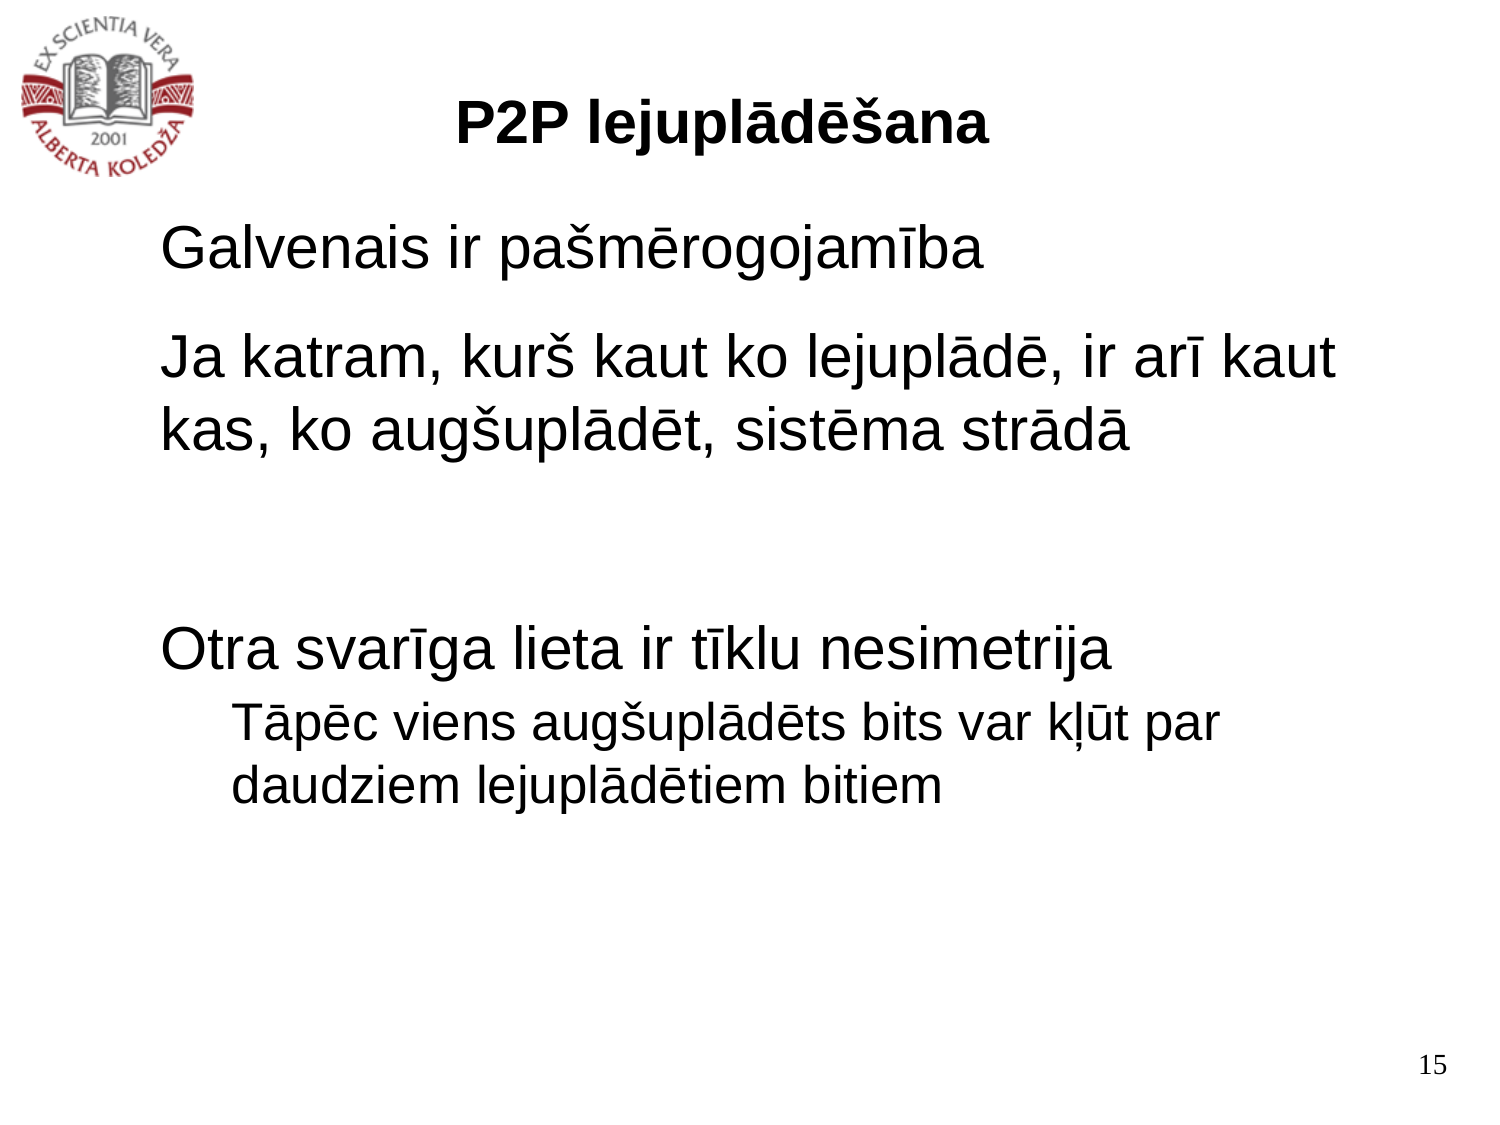

# P2P lejuplādēšana
Galvenais ir pašmērogojamība
Ja katram, kurš kaut ko lejuplādē, ir arī kaut kas, ko augšuplādēt, sistēma strādā
Otra svarīga lieta ir tīklu nesimetrija
Tāpēc viens augšuplādēts bits var kļūt par daudziem lejuplādētiem bitiem